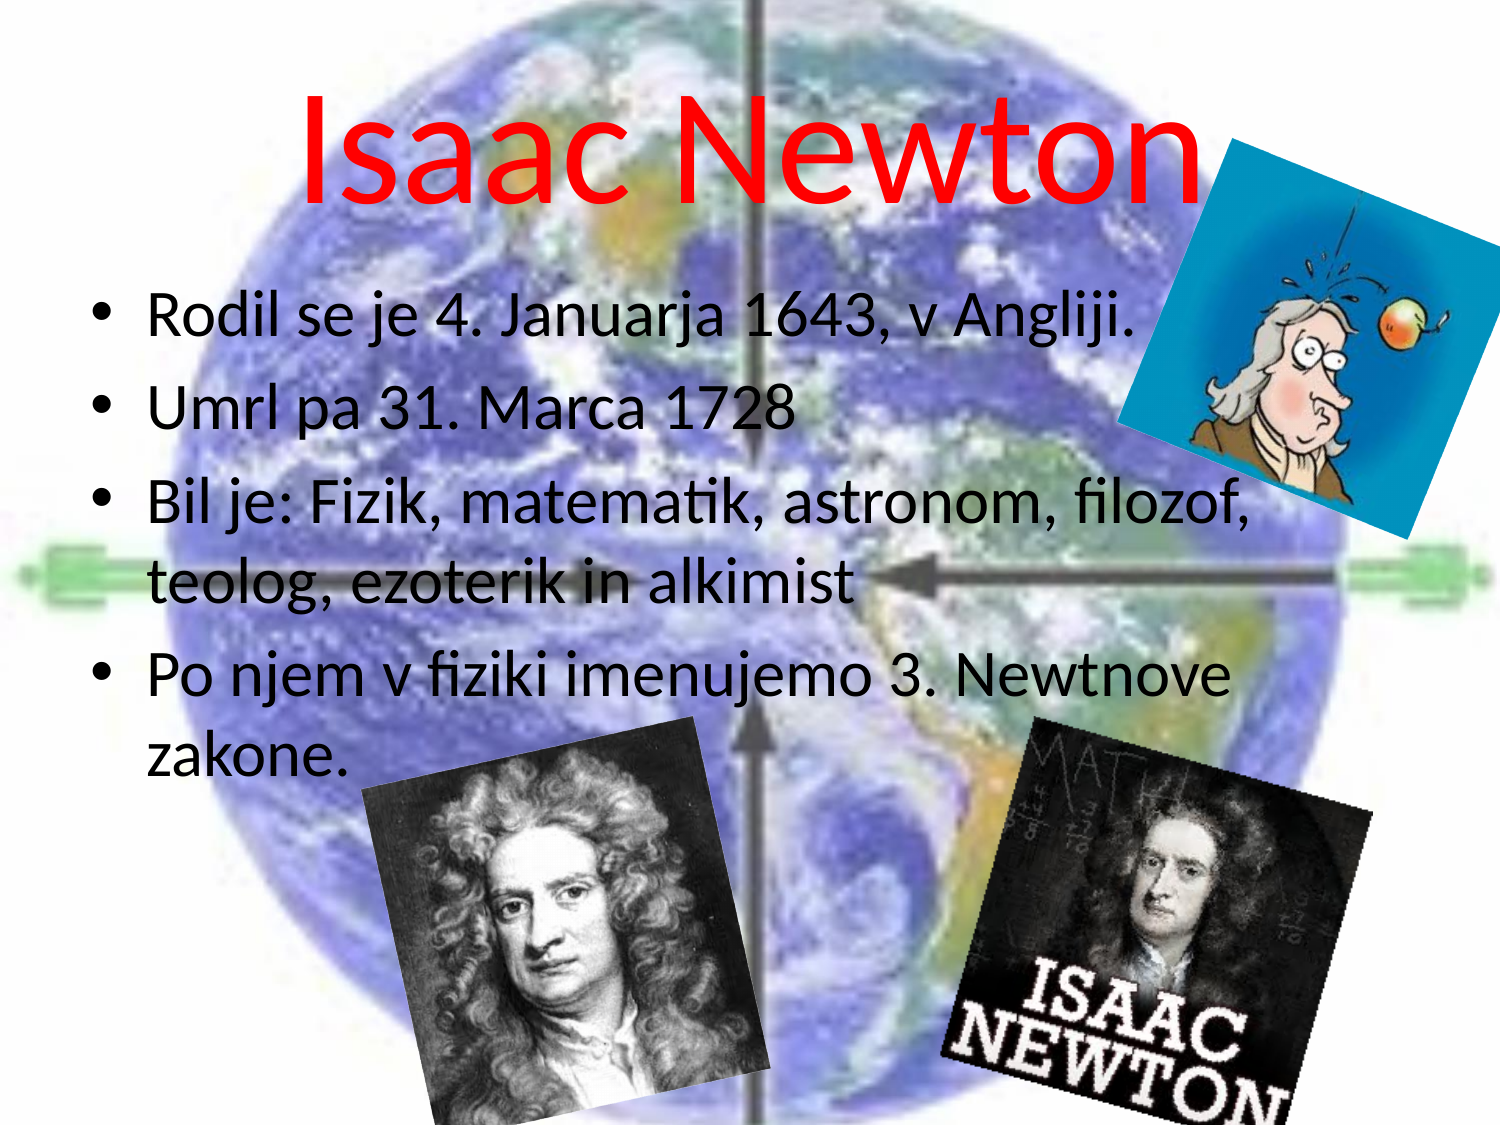

# Isaac Newton
Rodil se je 4. Januarja 1643, v Angliji.
Umrl pa 31. Marca 1728
Bil je: Fizik, matematik, astronom, filozof, teolog, ezoterik in alkimist
Po njem v fiziki imenujemo 3. Newtnove zakone.